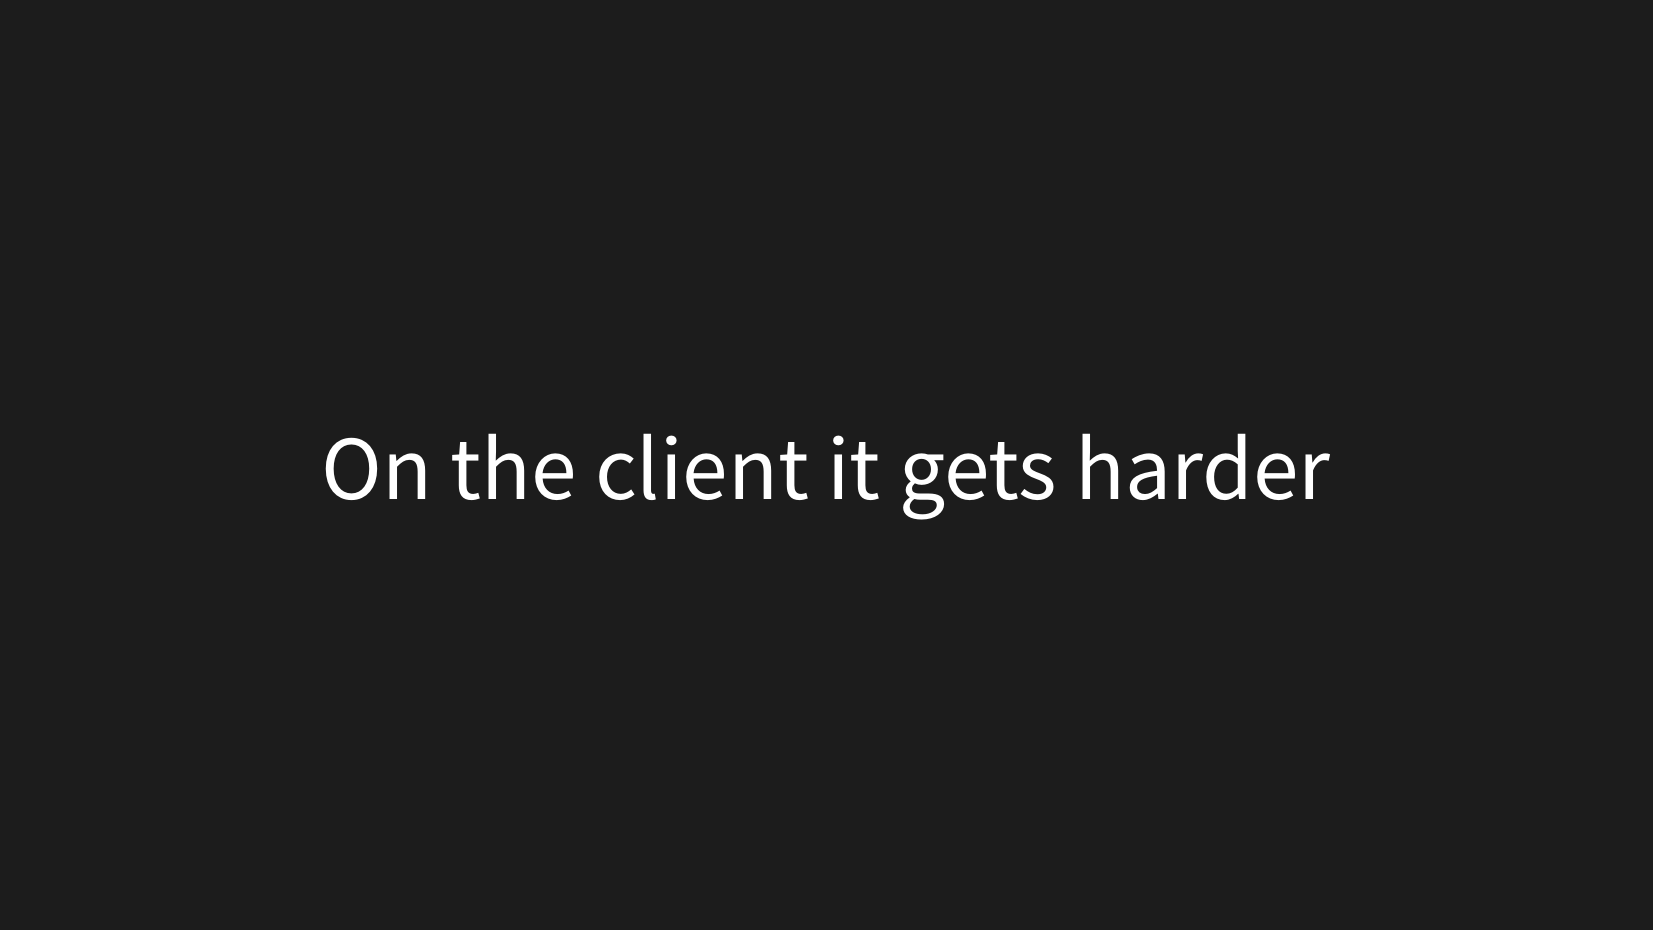

# On the client it gets harder